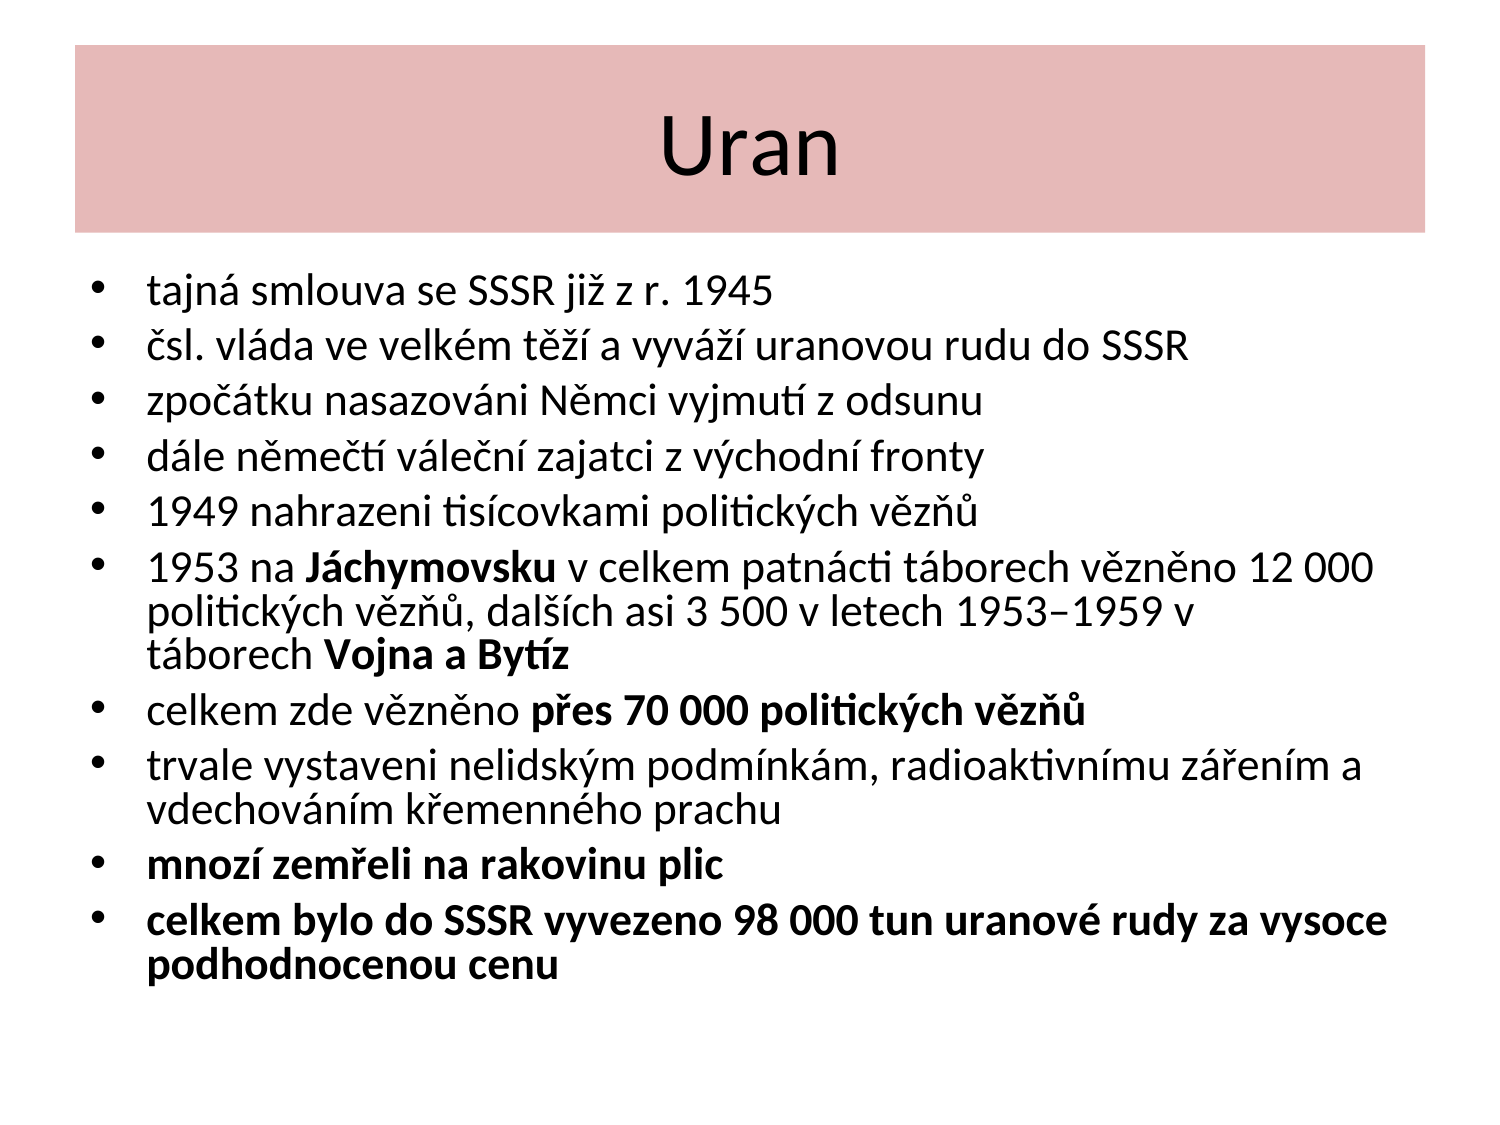

# Uran
tajná smlouva se SSSR již z r. 1945
čsl. vláda ve velkém těží a vyváží uranovou rudu do SSSR
zpočátku nasazováni Němci vyjmutí z odsunu
dále němečtí váleční zajatci z východní fronty
1949 nahrazeni tisícovkami politických vězňů
1953 na Jáchymovsku v celkem patnácti táborech vězněno 12 000 politických vězňů, dalších asi 3 500 v letech 1953–1959 v táborech Vojna a Bytíz
celkem zde vězněno přes 70 000 politických vězňů
trvale vystaveni nelidským podmínkám, radioaktivnímu zářením a vdechováním křemenného prachu
mnozí zemřeli na rakovinu plic
celkem bylo do SSSR vyvezeno 98 000 tun uranové rudy za vysoce podhodnocenou cenu